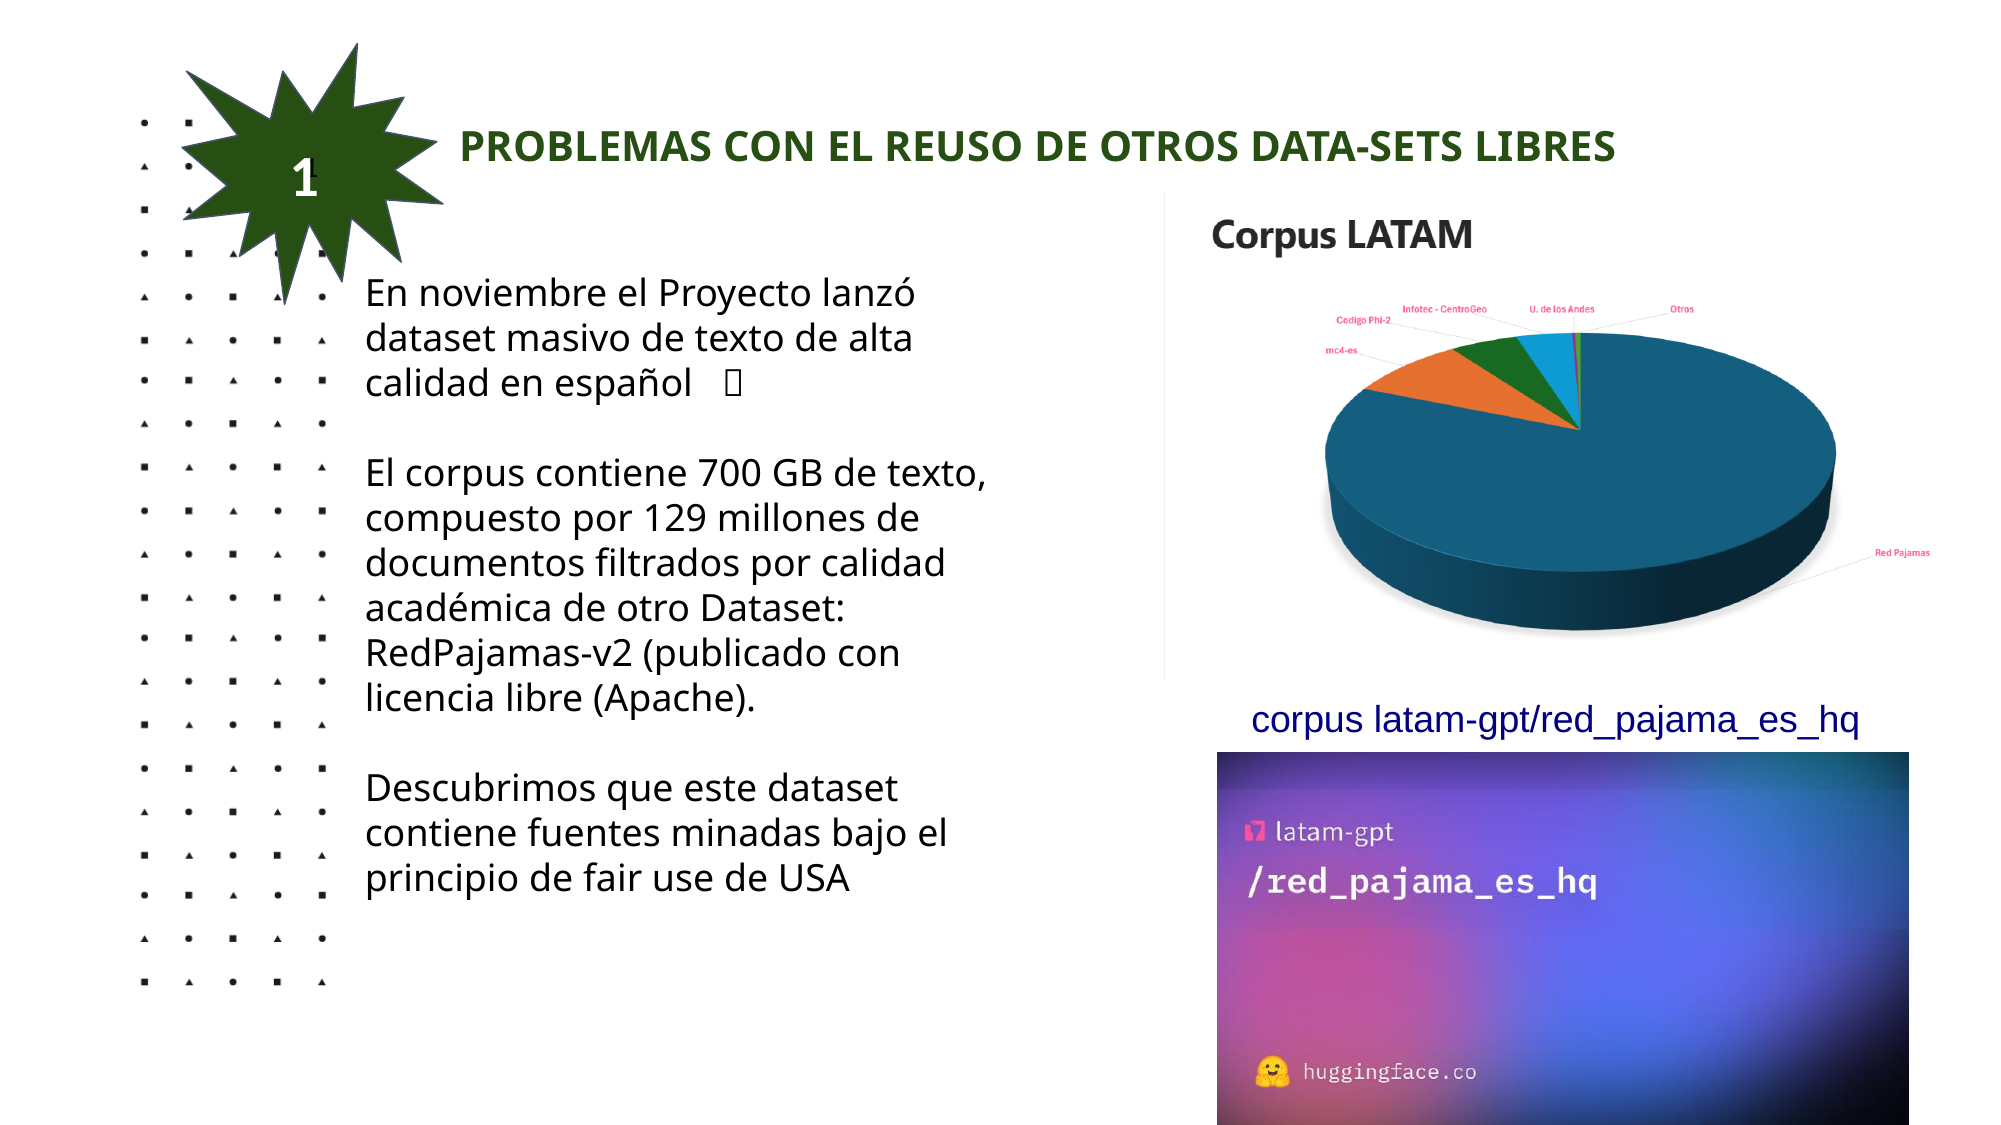

1
PROBLEMAS CON EL REUSO DE OTROS DATA-SETS LIBRES
1
En noviembre el Proyecto lanzó dataset masivo de texto de alta calidad en español 🤗
El corpus contiene 700 GB de texto, compuesto por 129 millones de documentos filtrados por calidad académica de otro Dataset: RedPajamas-v2 (publicado con licencia libre (Apache).
Descubrimos que este dataset contiene fuentes minadas bajo el principio de fair use de USA
corpus latam-gpt/red_pajama_es_hq